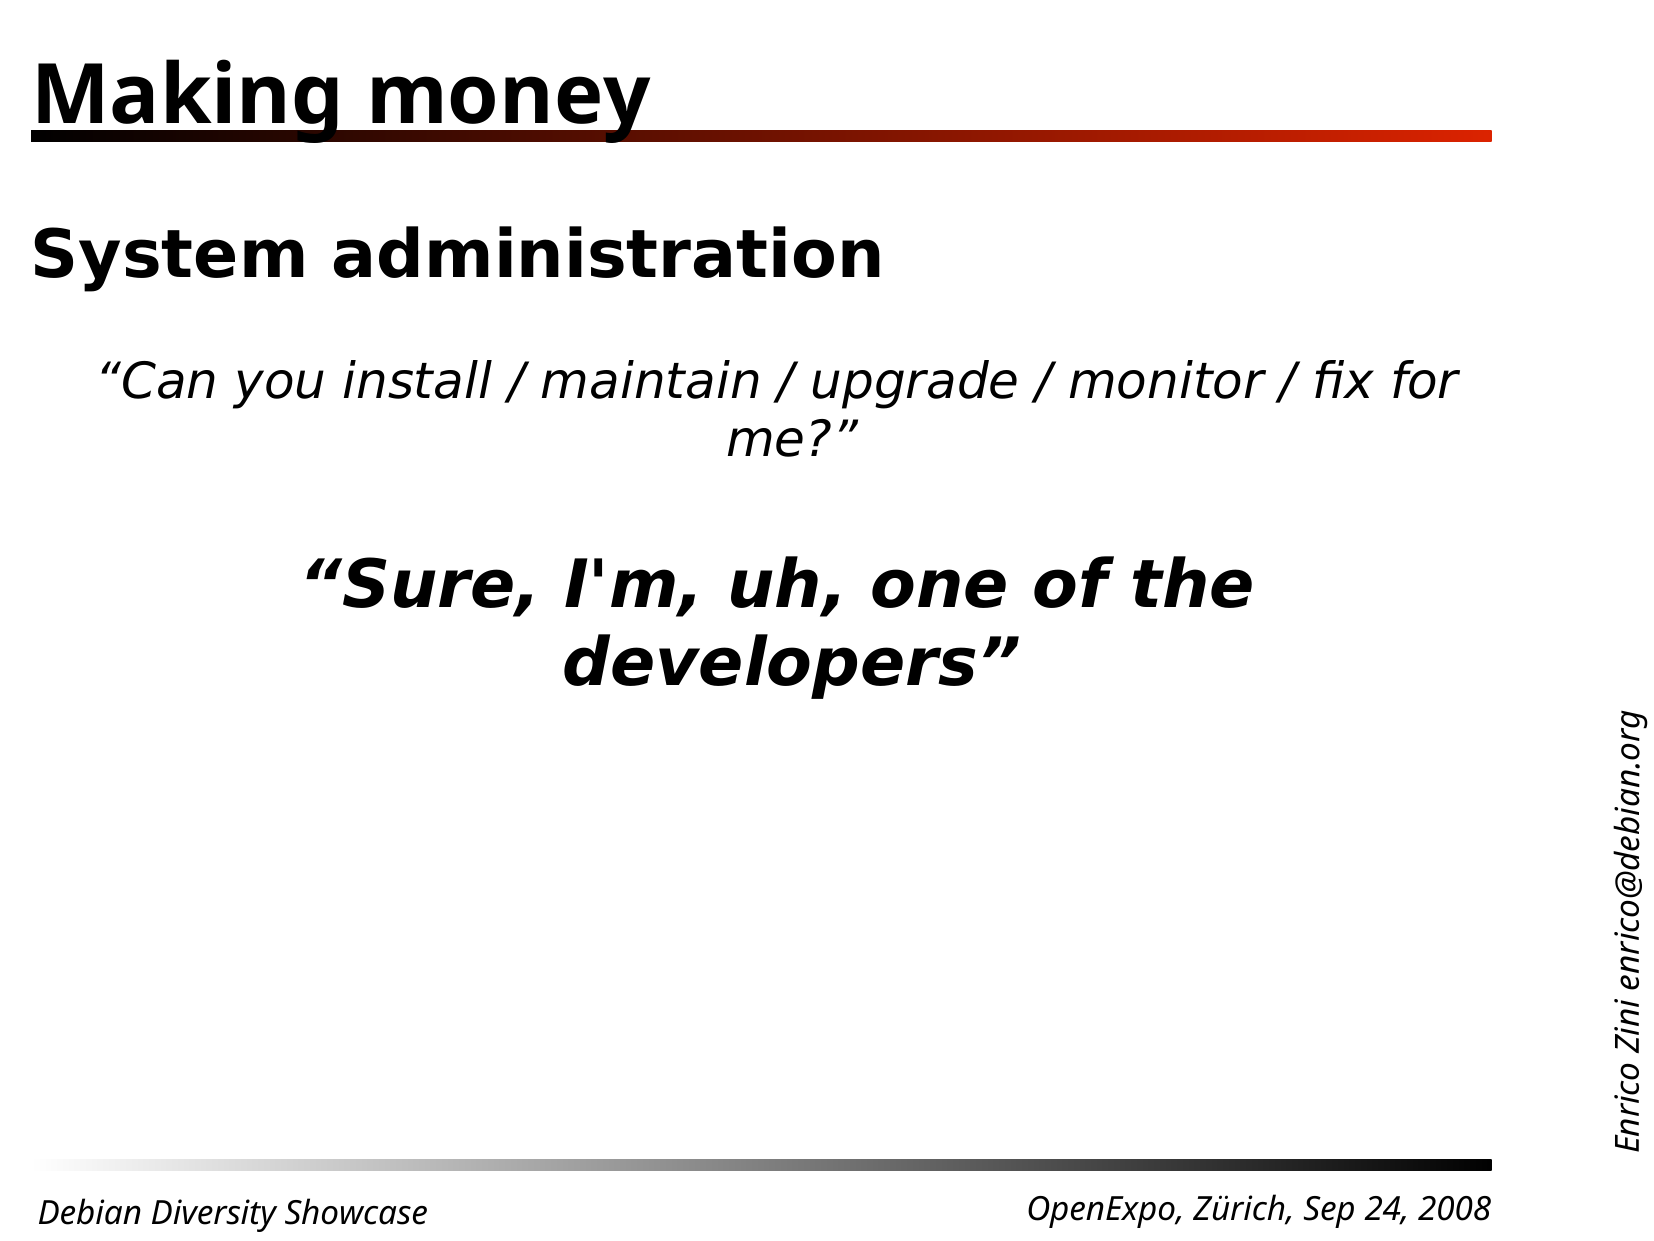

Making money
System administration
“Can you install / maintain / upgrade / monitor / fix for me?”
“Sure, I'm, uh, one of the developers”